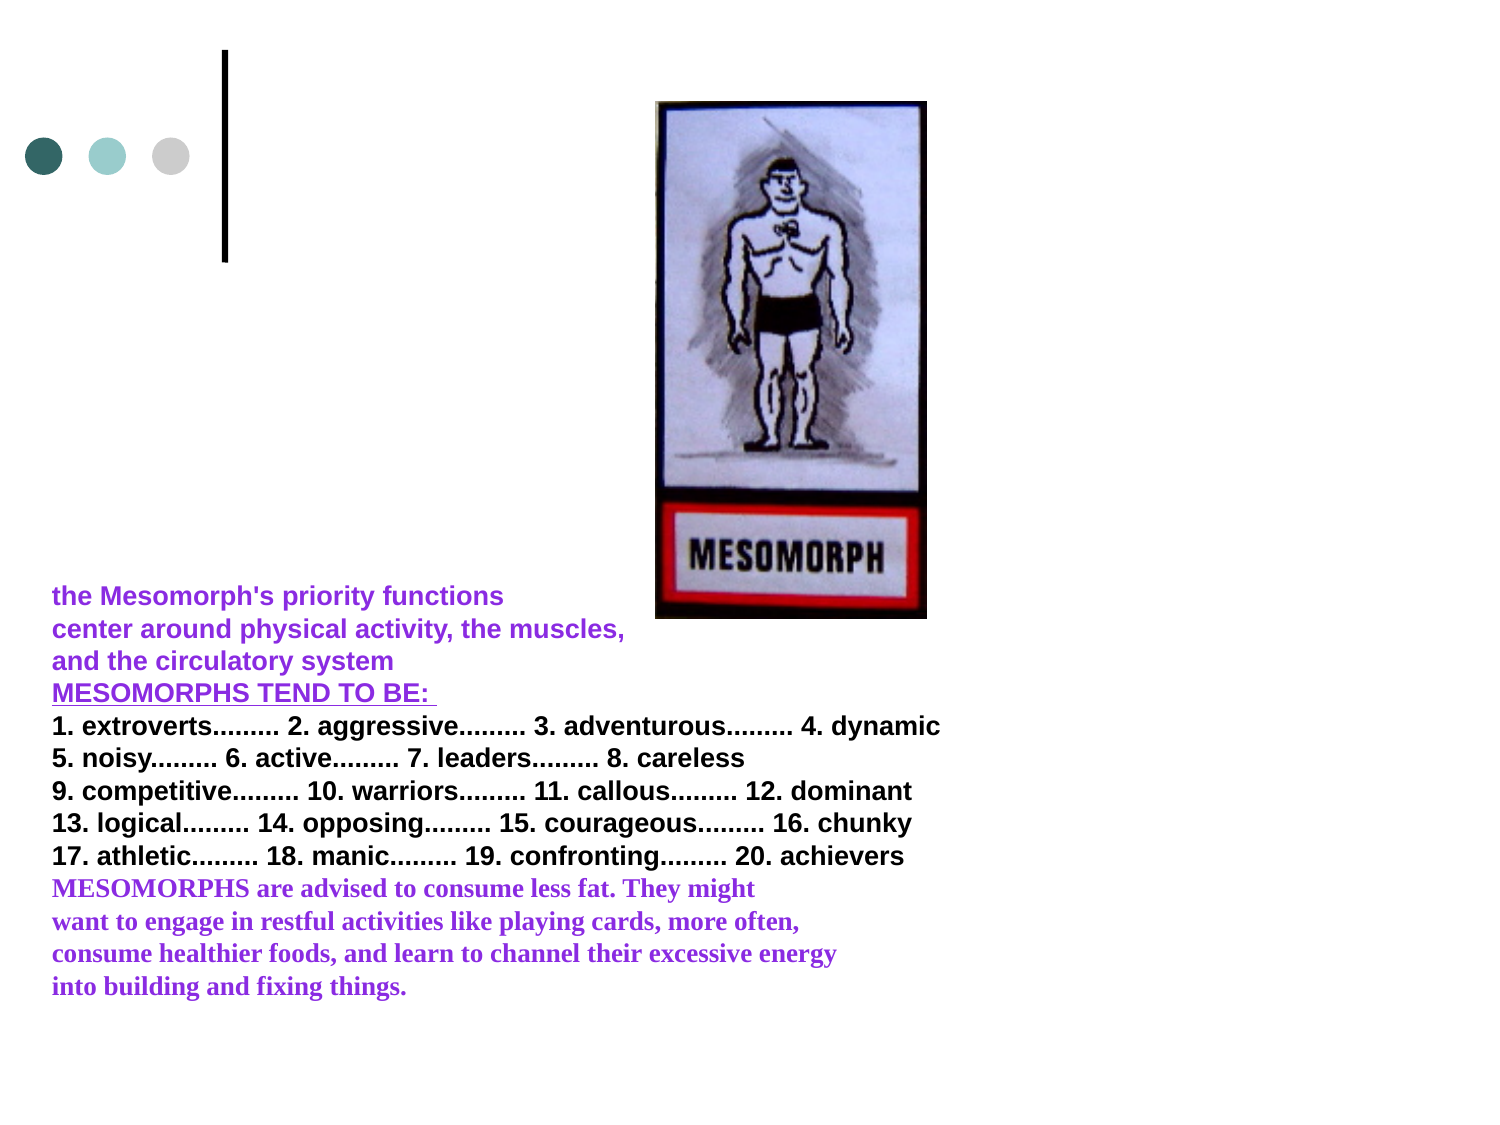

the Mesomorph's priority functions
center around physical activity, the muscles,
and the circulatory system
MESOMORPHS TEND TO BE:
1. extroverts......... 2. aggressive......... 3. adventurous......... 4. dynamic
5. noisy......... 6. active......... 7. leaders......... 8. careless
9. competitive......... 10. warriors......... 11. callous......... 12. dominant
13. logical......... 14. opposing......... 15. courageous......... 16. chunky
17. athletic......... 18. manic......... 19. confronting......... 20. achievers
MESOMORPHS are advised to consume less fat. They might
want to engage in restful activities like playing cards, more often,
consume healthier foods, and learn to channel their excessive energy
into building and fixing things.